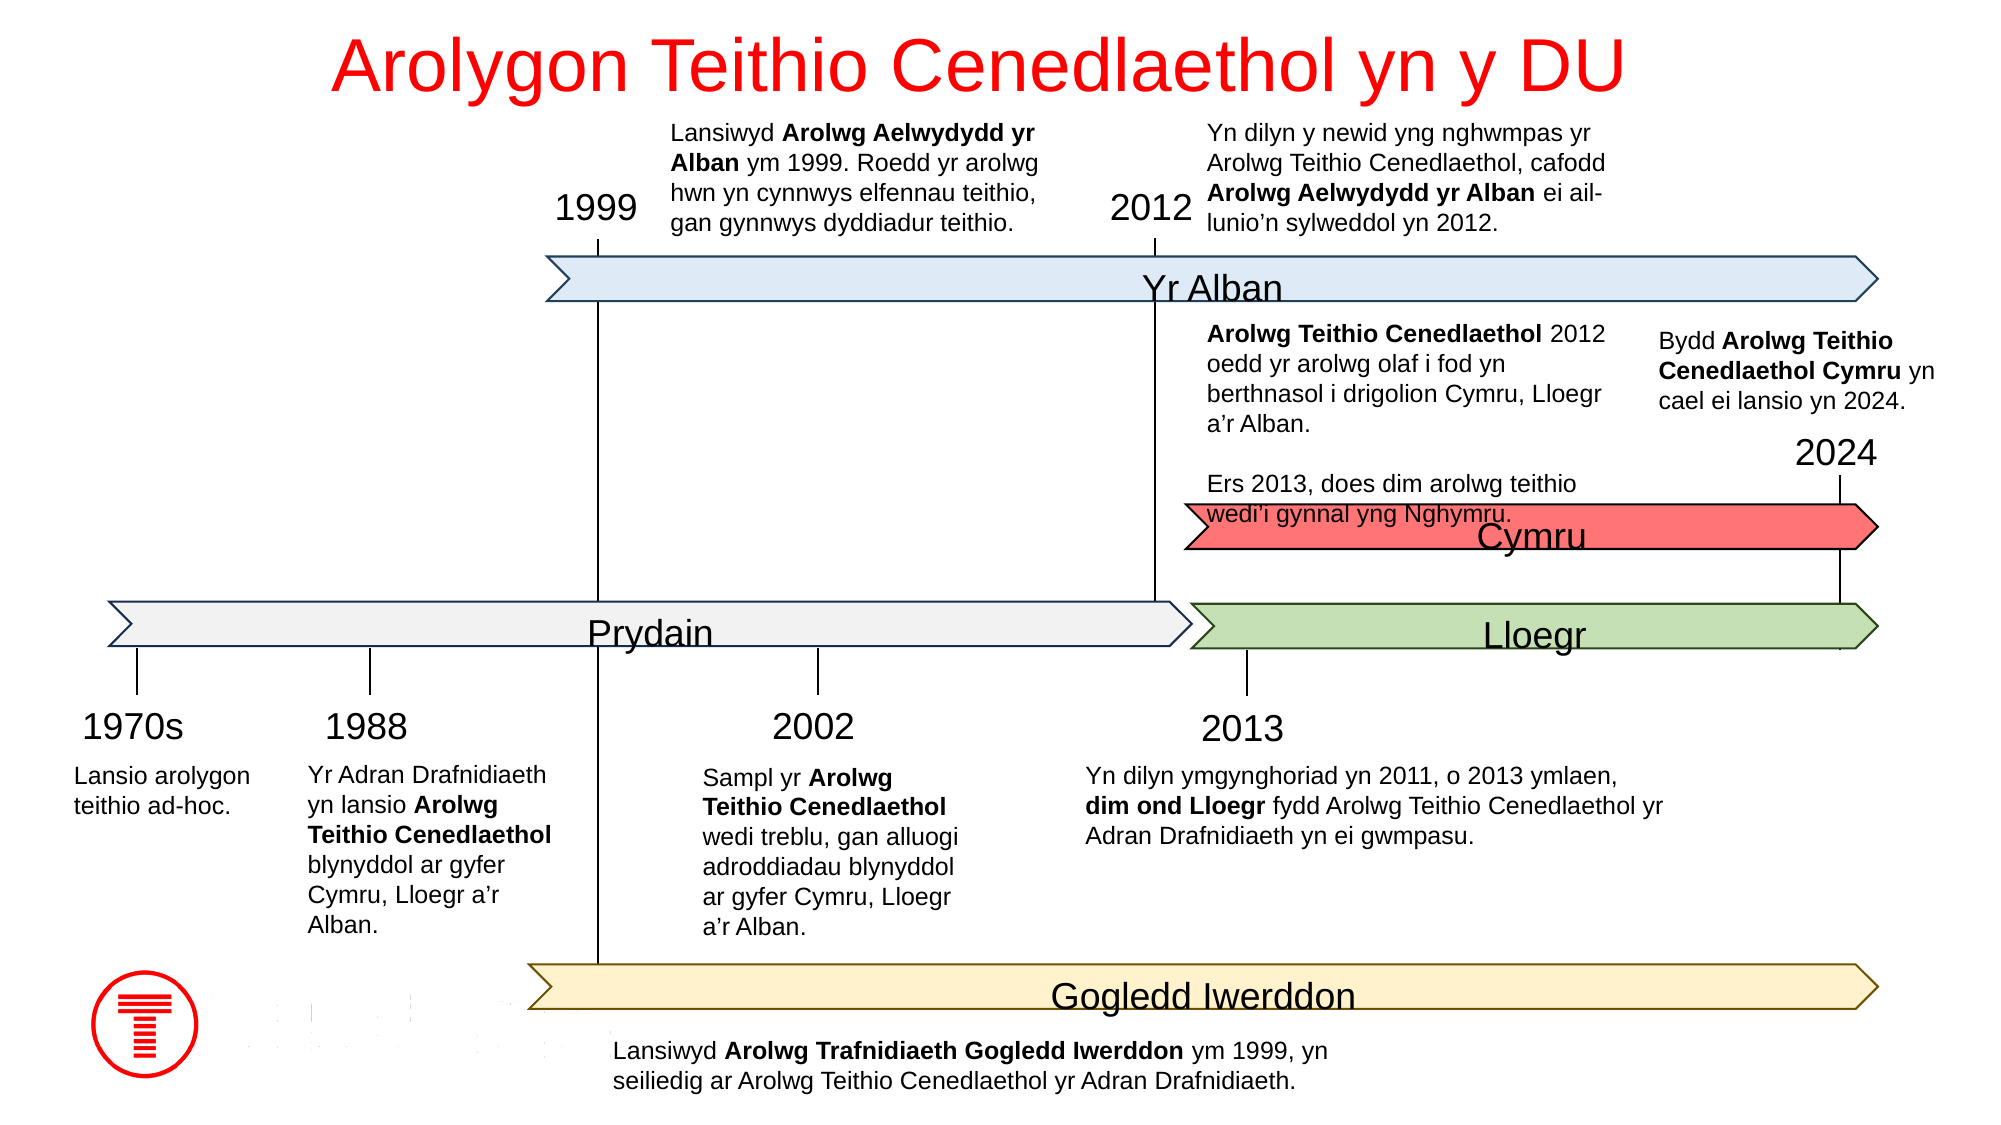

Arolygon Teithio Cenedlaethol yn y DU
Lansiwyd Arolwg Aelwydydd yr Alban ym 1999. Roedd yr arolwg hwn yn cynnwys elfennau teithio, gan gynnwys dyddiadur teithio.
Yn dilyn y newid yng nghwmpas yr Arolwg Teithio Cenedlaethol, cafodd Arolwg Aelwydydd yr Alban ei ail-lunio’n sylweddol yn 2012.
1999
2012
Yr Alban
Arolwg Teithio Cenedlaethol 2012 oedd yr arolwg olaf i fod yn berthnasol i drigolion Cymru, Lloegr a’r Alban.
Ers 2013, does dim arolwg teithio wedi’i gynnal yng Nghymru.
2024
Cymru
Prydain
Lloegr
1970s
1988
2002
2013
Yr Adran Drafnidiaeth yn lansio Arolwg Teithio Cenedlaethol blynyddol ar gyfer Cymru, Lloegr a’r Alban.
Lansio arolygon teithio ad-hoc.
Yn dilyn ymgynghoriad yn 2011, o 2013 ymlaen, dim ond Lloegr fydd Arolwg Teithio Cenedlaethol yr Adran Drafnidiaeth yn ei gwmpasu.
Sampl yr Arolwg Teithio Cenedlaethol wedi treblu, gan alluogi adroddiadau blynyddol ar gyfer Cymru, Lloegr a’r Alban.
Gogledd Iwerddon
Lansiwyd Arolwg Trafnidiaeth Gogledd Iwerddon ym 1999, yn seiliedig ar Arolwg Teithio Cenedlaethol yr Adran Drafnidiaeth.
Bydd Arolwg Teithio Cenedlaethol Cymru yn cael ei lansio yn 2024.